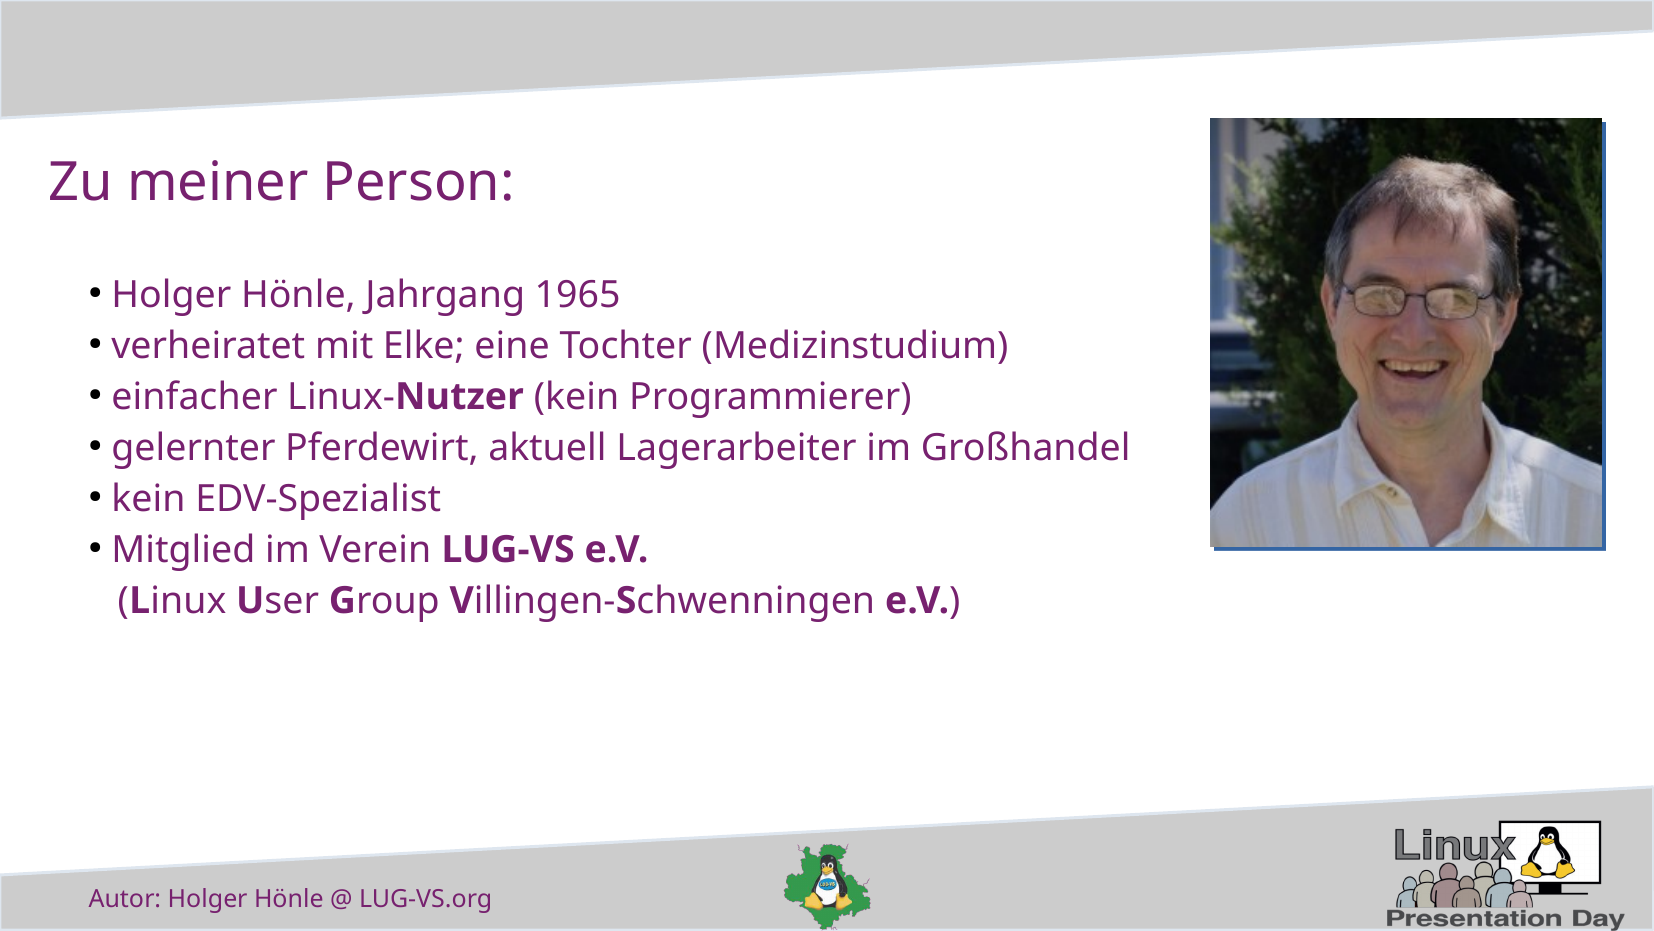

# Zu meiner Person:
 Holger Hönle, Jahrgang 1965
 verheiratet mit Elke; eine Tochter (Medizinstudium)
 einfacher Linux-Nutzer (kein Programmierer)
 gelernter Pferdewirt, aktuell Lagerarbeiter im Großhandel
 kein EDV-Spezialist
 Mitglied im Verein LUG-VS e.V.
 (Linux User Group Villingen-Schwenningen e.V.)
Autor: Holger Hönle @ LUG-VS.org